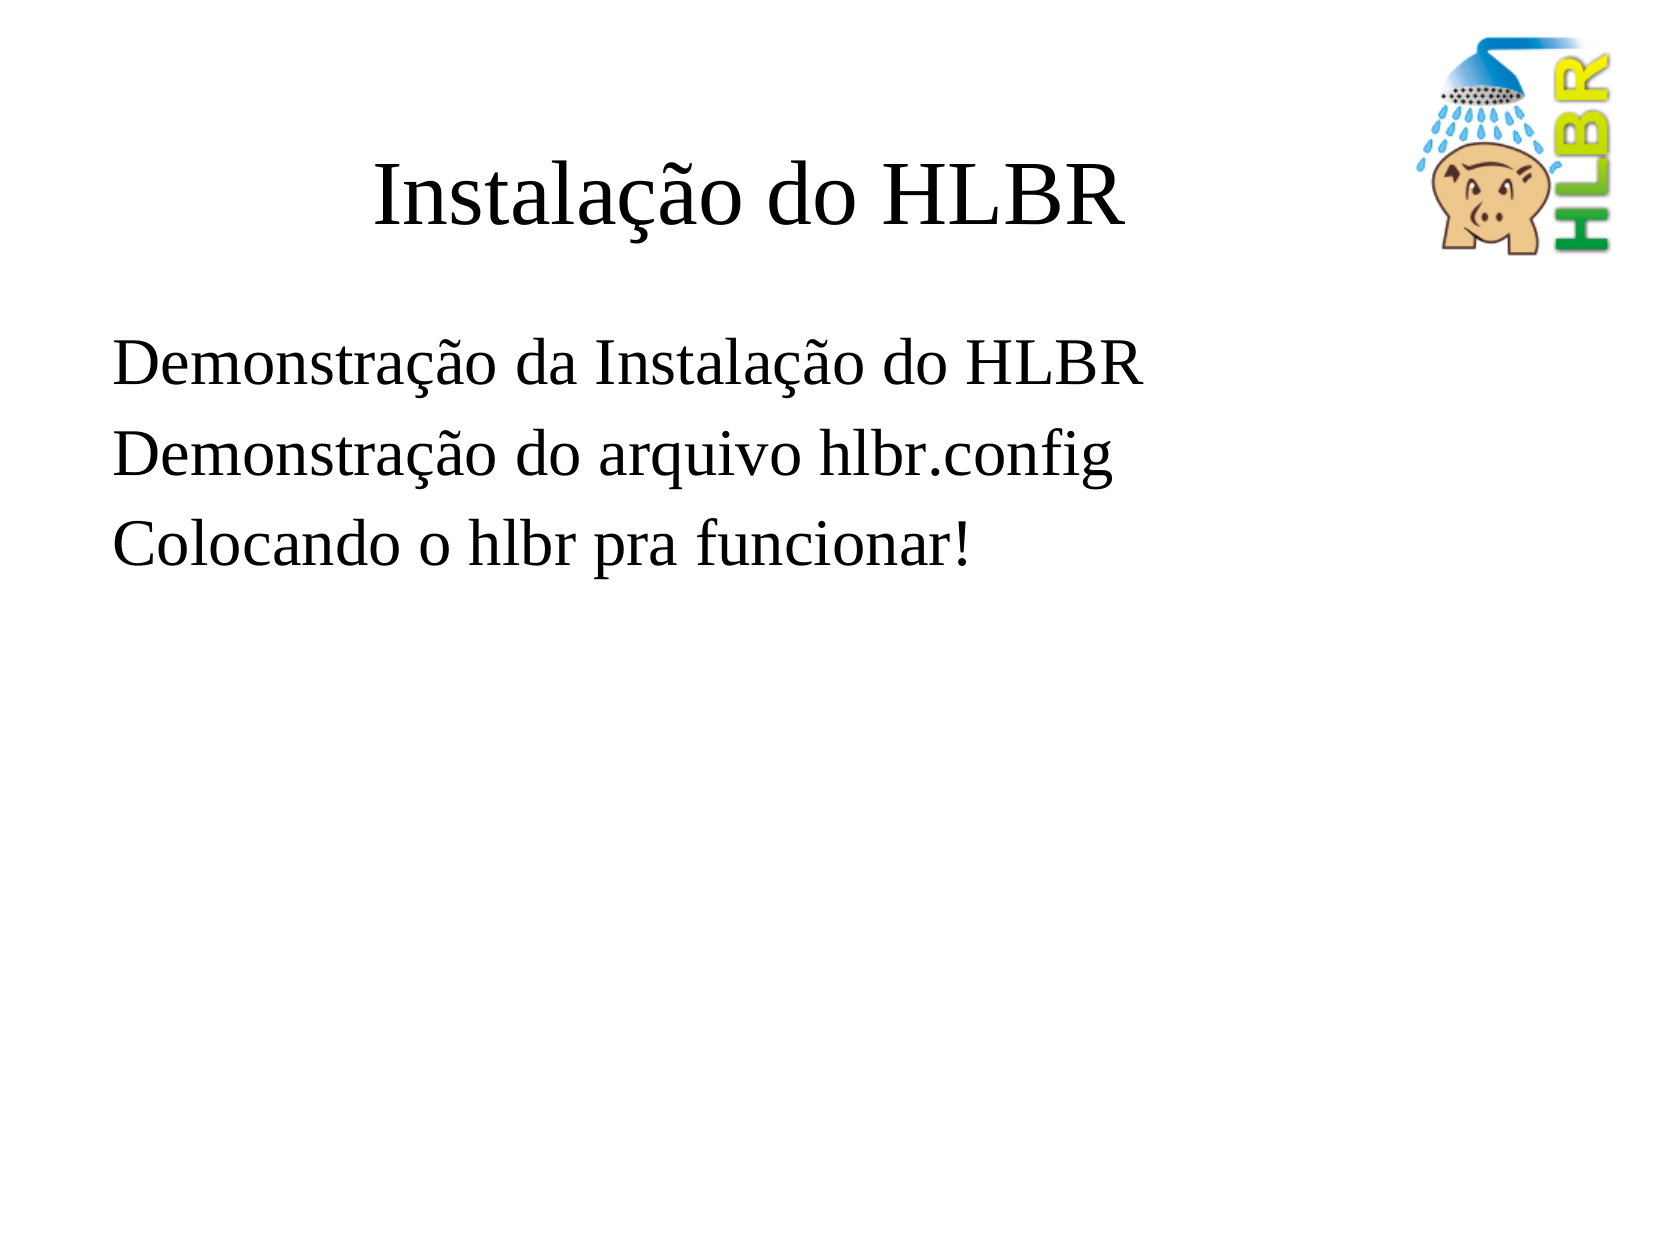

# Instalação do HLBR
Demonstração da Instalação do HLBR
Demonstração do arquivo hlbr.config
Colocando o hlbr pra funcionar!